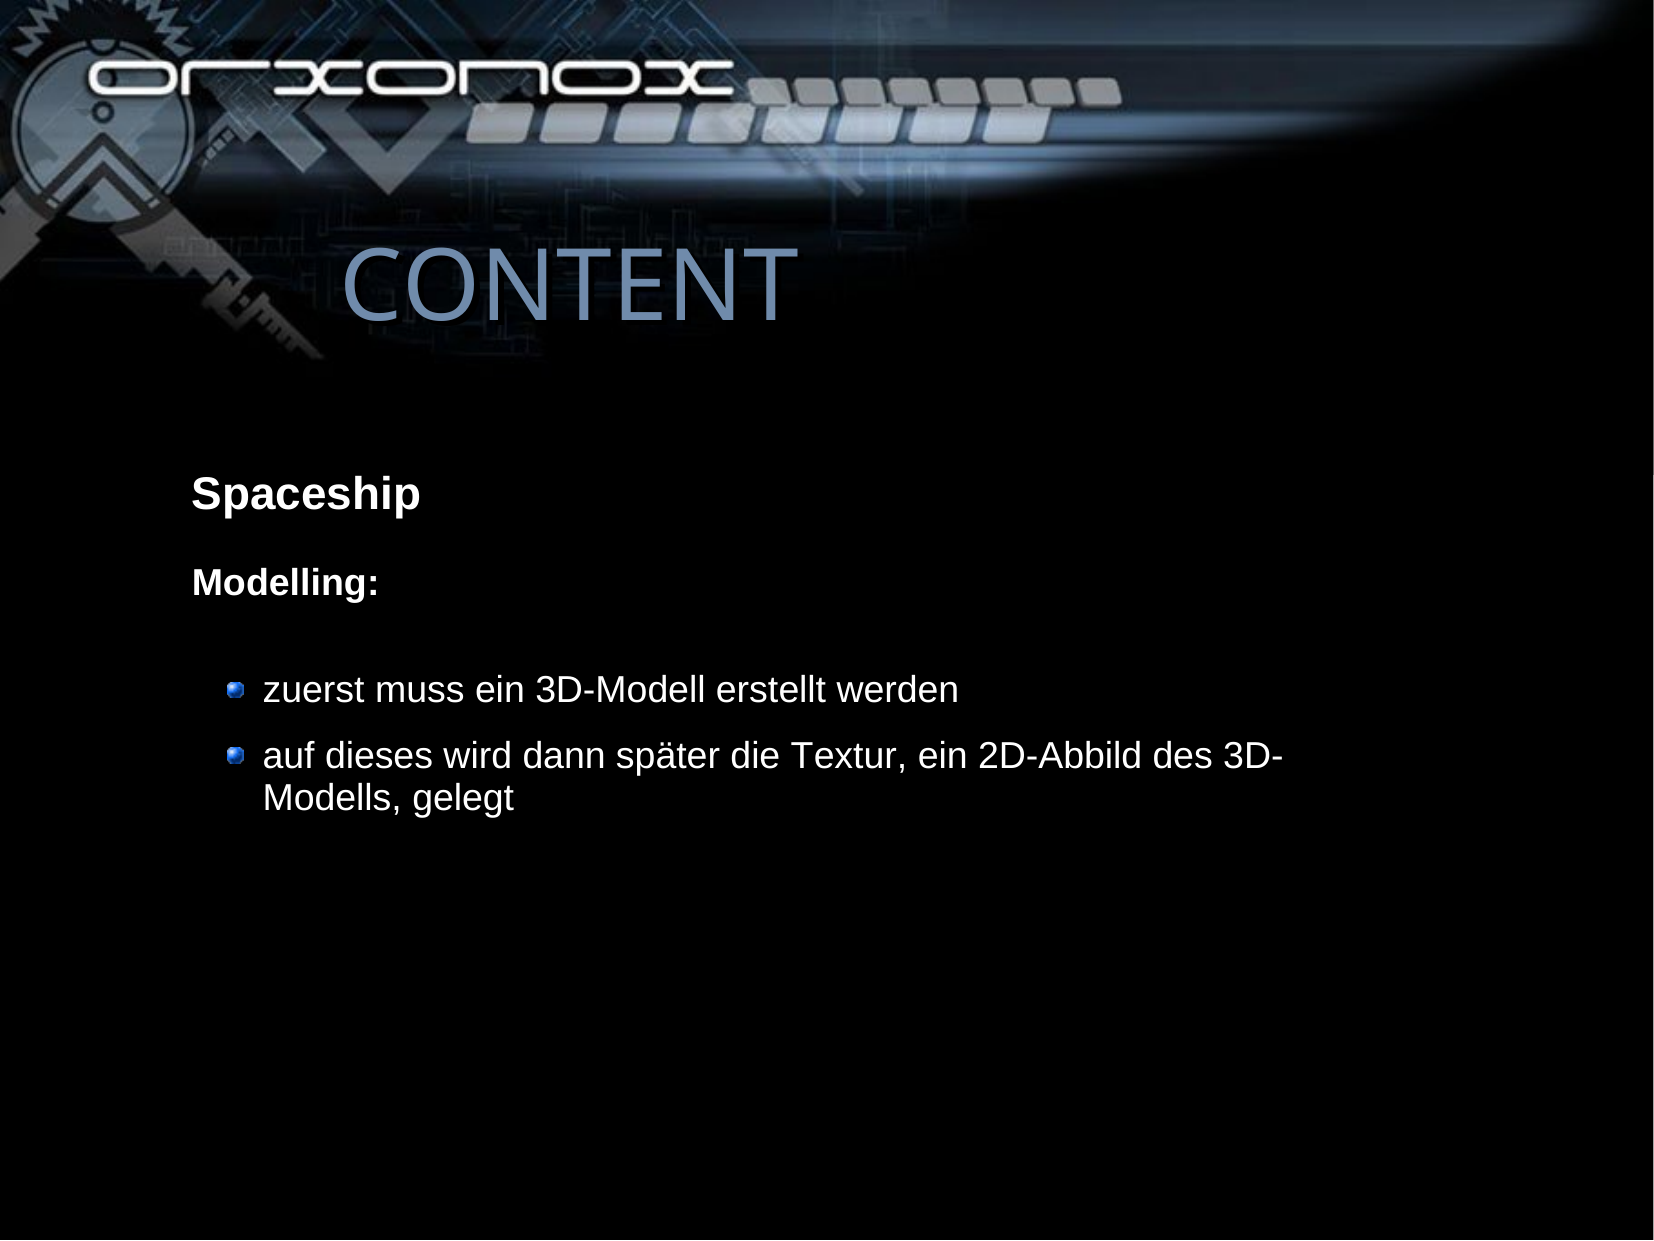

CONTENT
Spaceship
Modelling:
zuerst muss ein 3D-Modell erstellt werden
auf dieses wird dann später die Textur, ein 2D-Abbild des 3D-Modells, gelegt